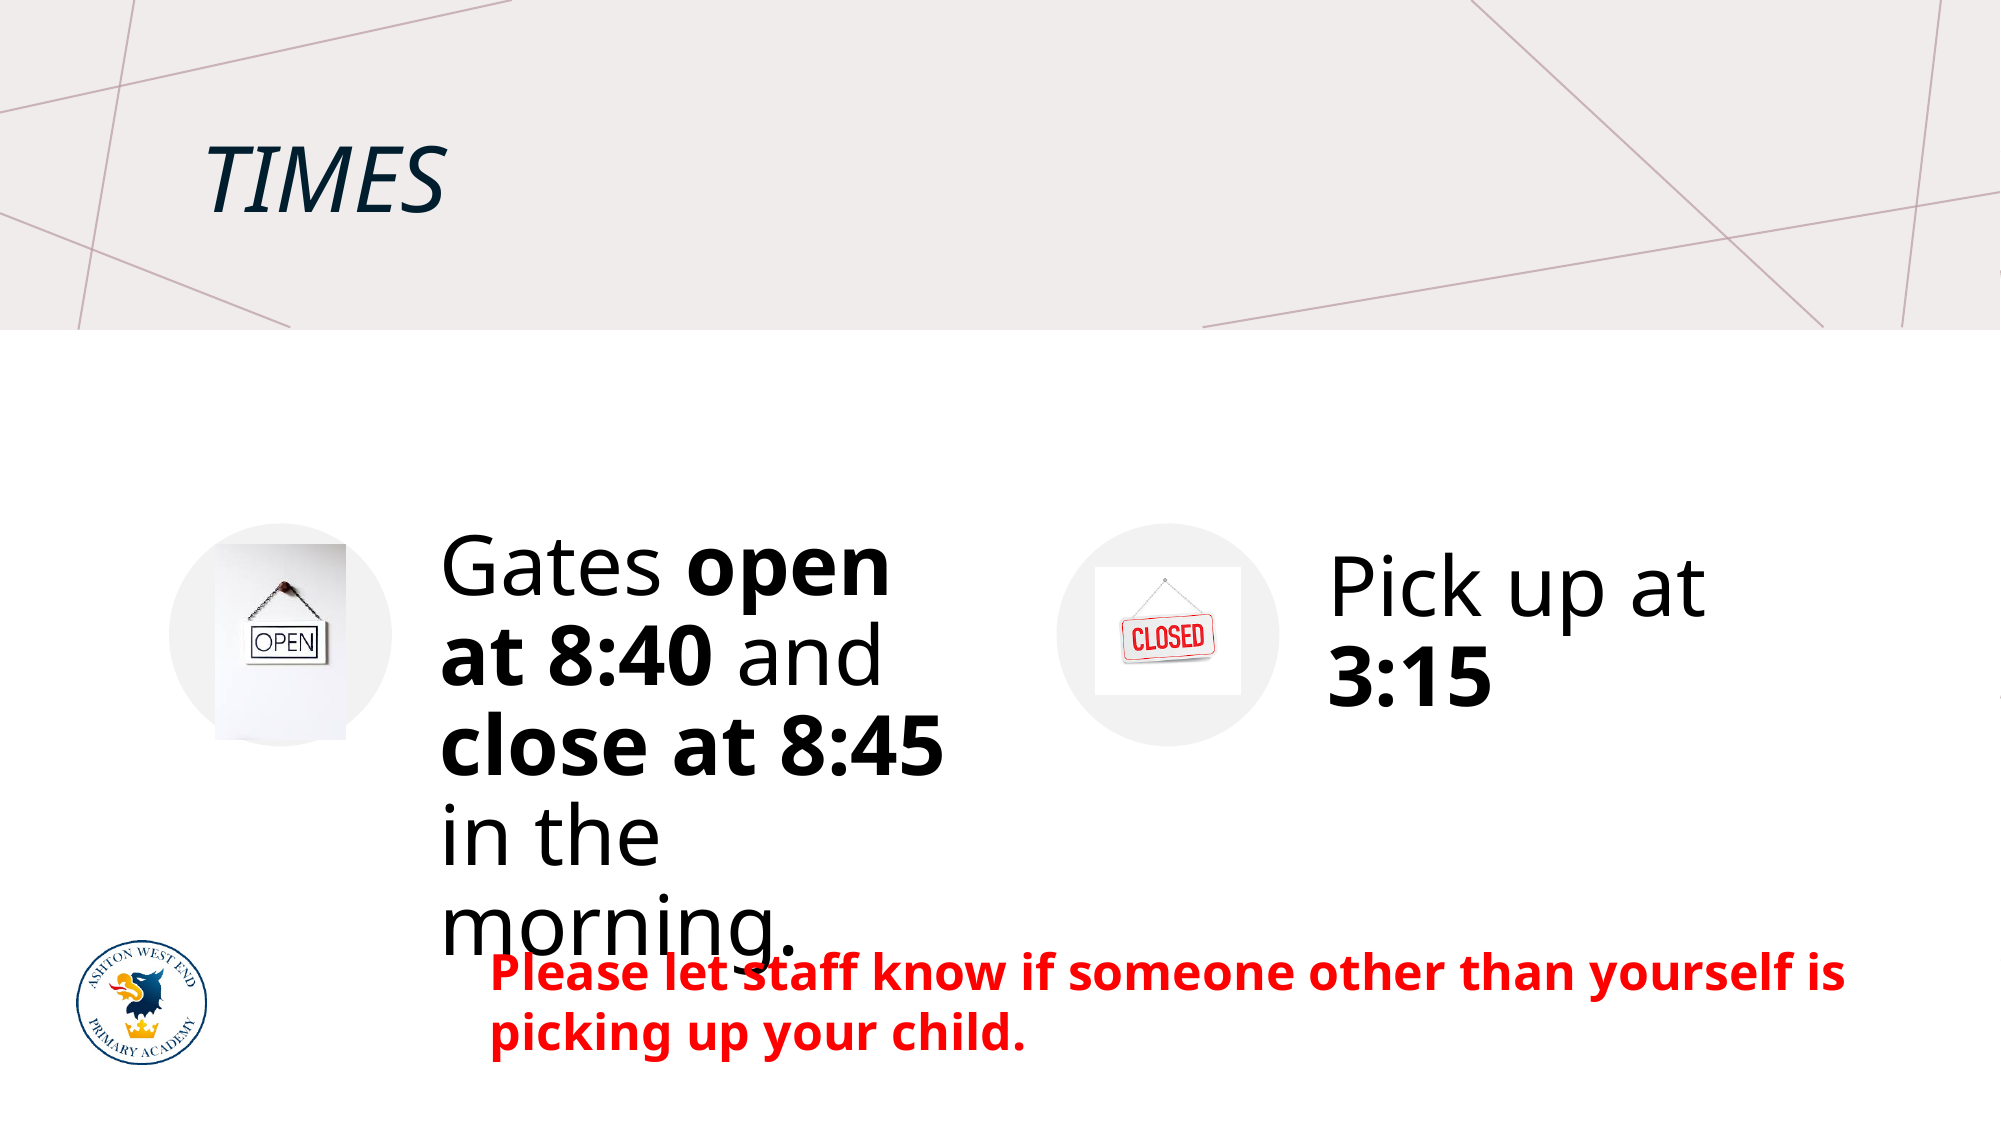

# Times
Gates open at 8:40 and close at 8:45 in the morning.
Pick up at 3:15
Please let staff know if someone other than yourself is picking up your child.